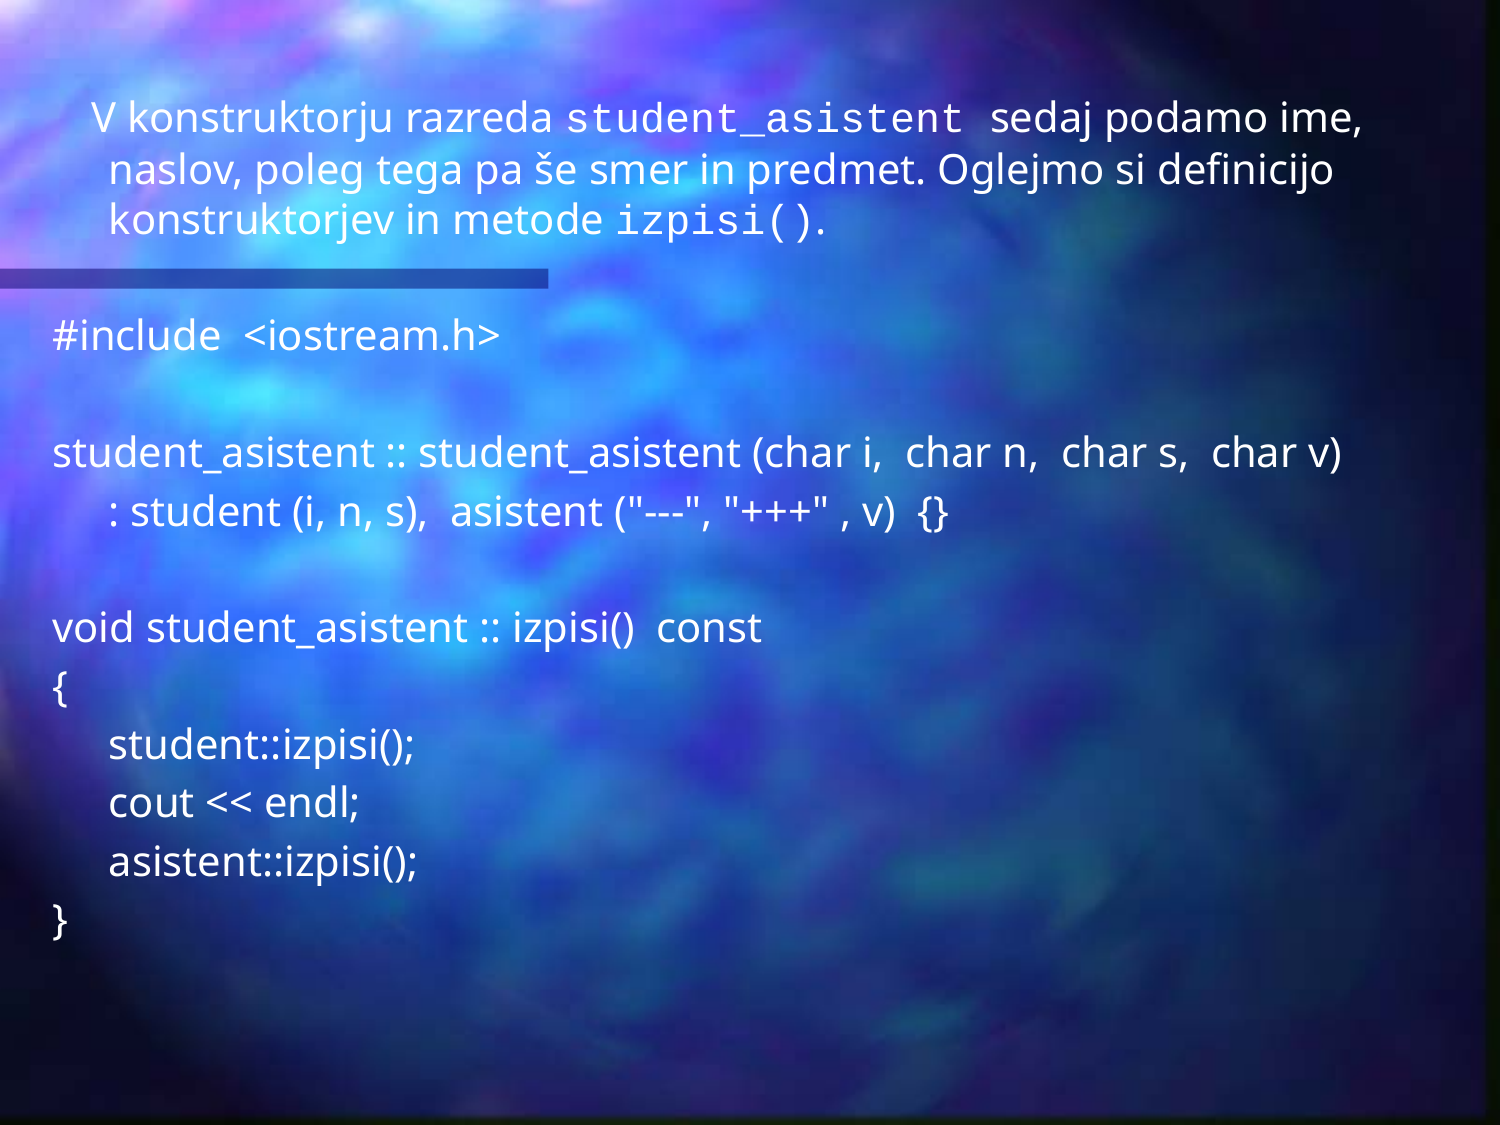

# V konstruktorju razreda student_asistent sedaj podamo ime, naslov, poleg tega pa še smer in predmet. Oglejmo si definicijo konstruktorjev in metode izpisi().
#include <iostream.h>
student_asistent :: student_asistent (char i, char n, char s, char v)
	: student (i, n, s), asistent ("---", "+++" , v) {}
void student_asistent :: izpisi() const
{
	student::izpisi();
	cout << endl;
	asistent::izpisi();
}